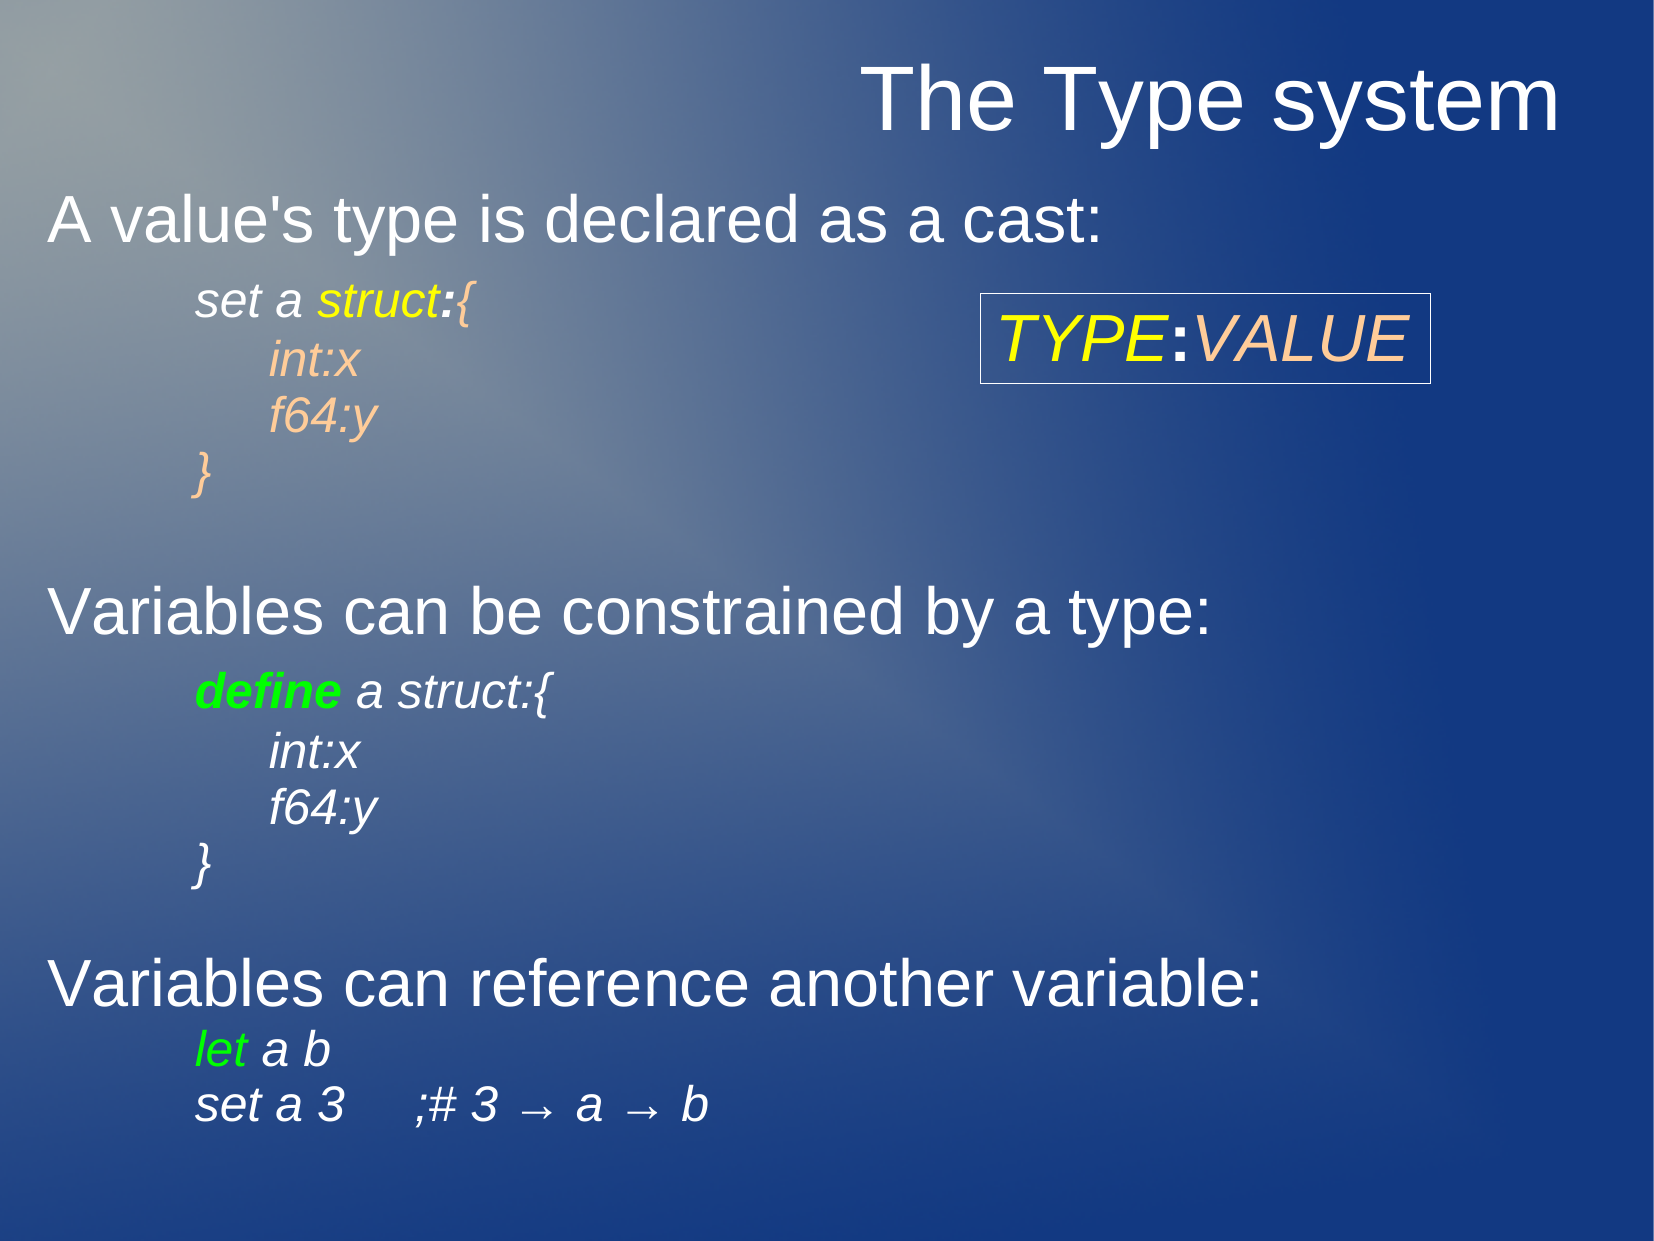

The Type system
# A value's type is declared as a cast:
		set a struct:{
			int:x
			f64:y
		}
Variables can be constrained by a type:
		define a struct:{
			int:x
			f64:y
		}
Variables can reference another variable:
		let a b
		set a 3 ;# 3 → a → b
TYPE:VALUE